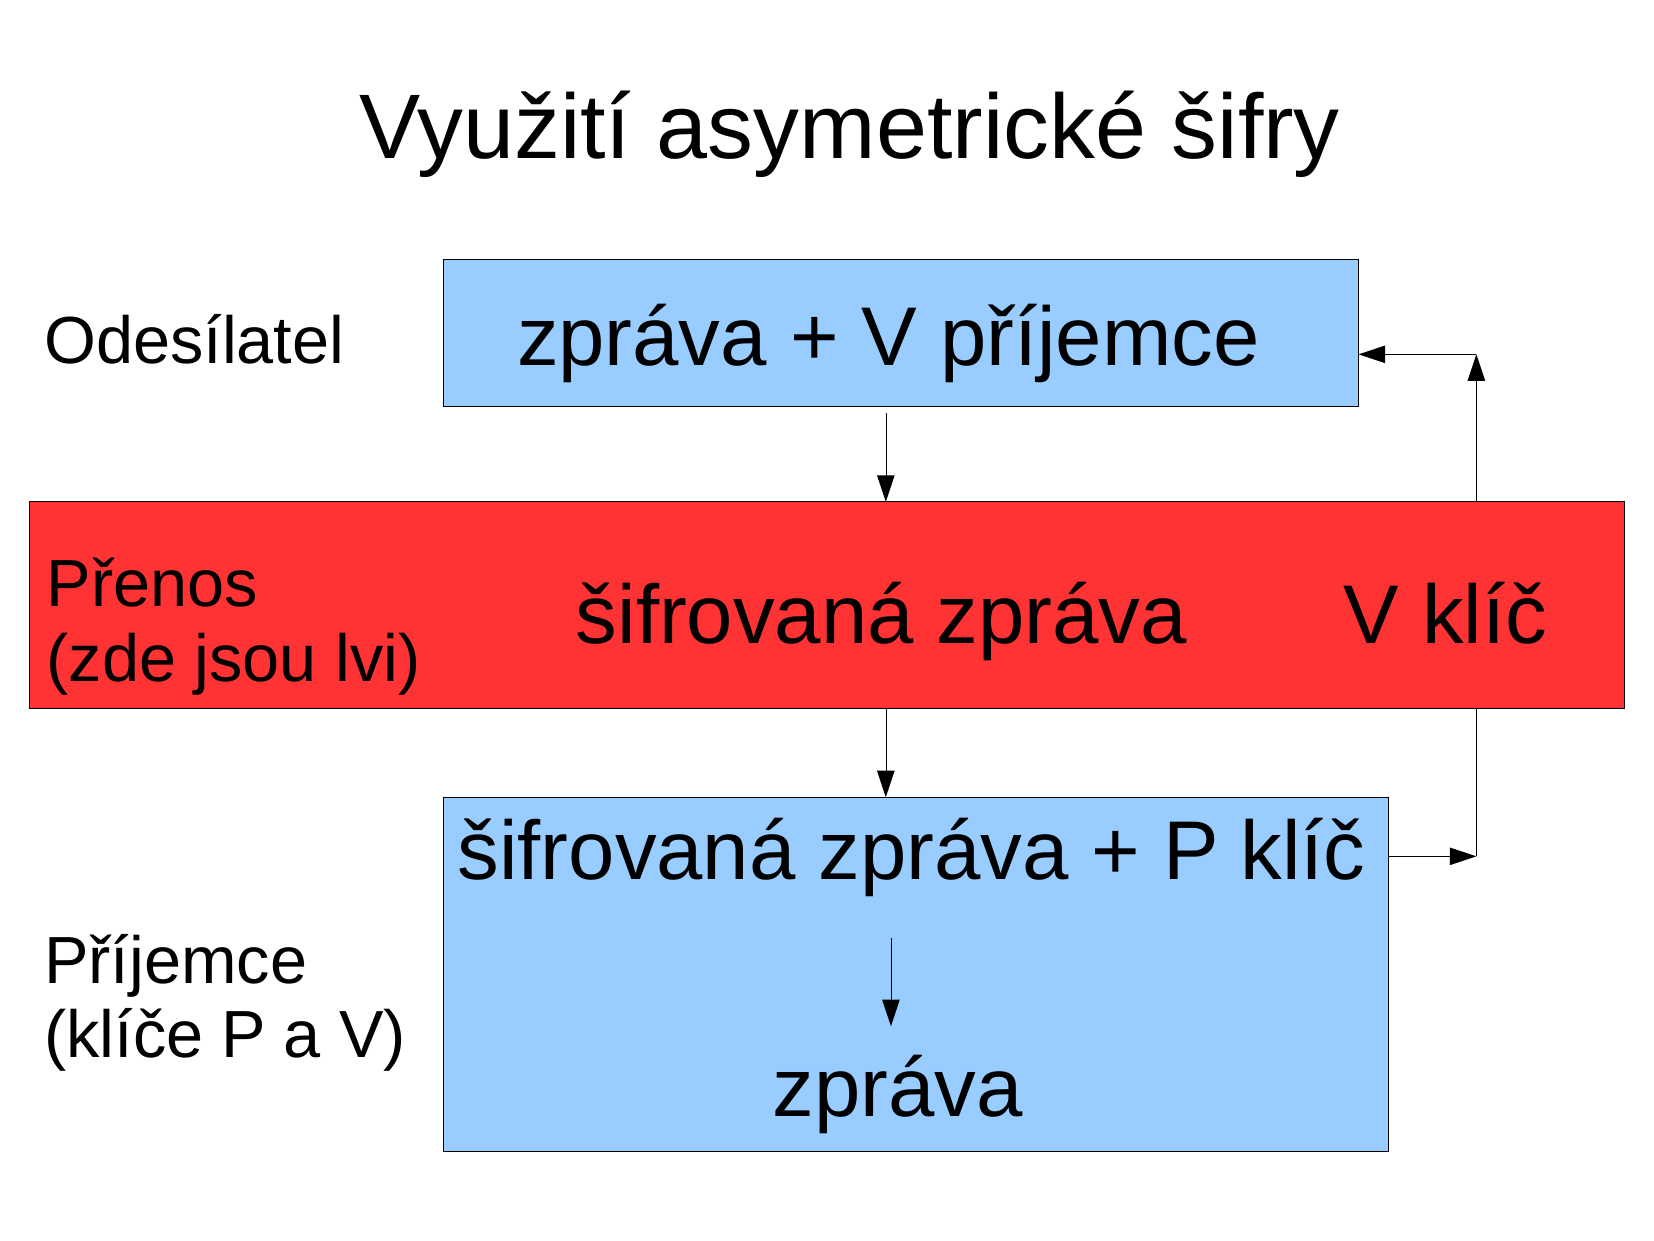

# Využití asymetrické šifry
zpráva + V příjemce
Odesílatel
Přenos
(zde jsou lvi)
šifrovaná zpráva
V klíč
šifrovaná zpráva + P klíč
Příjemce
(klíče P a V)
zpráva